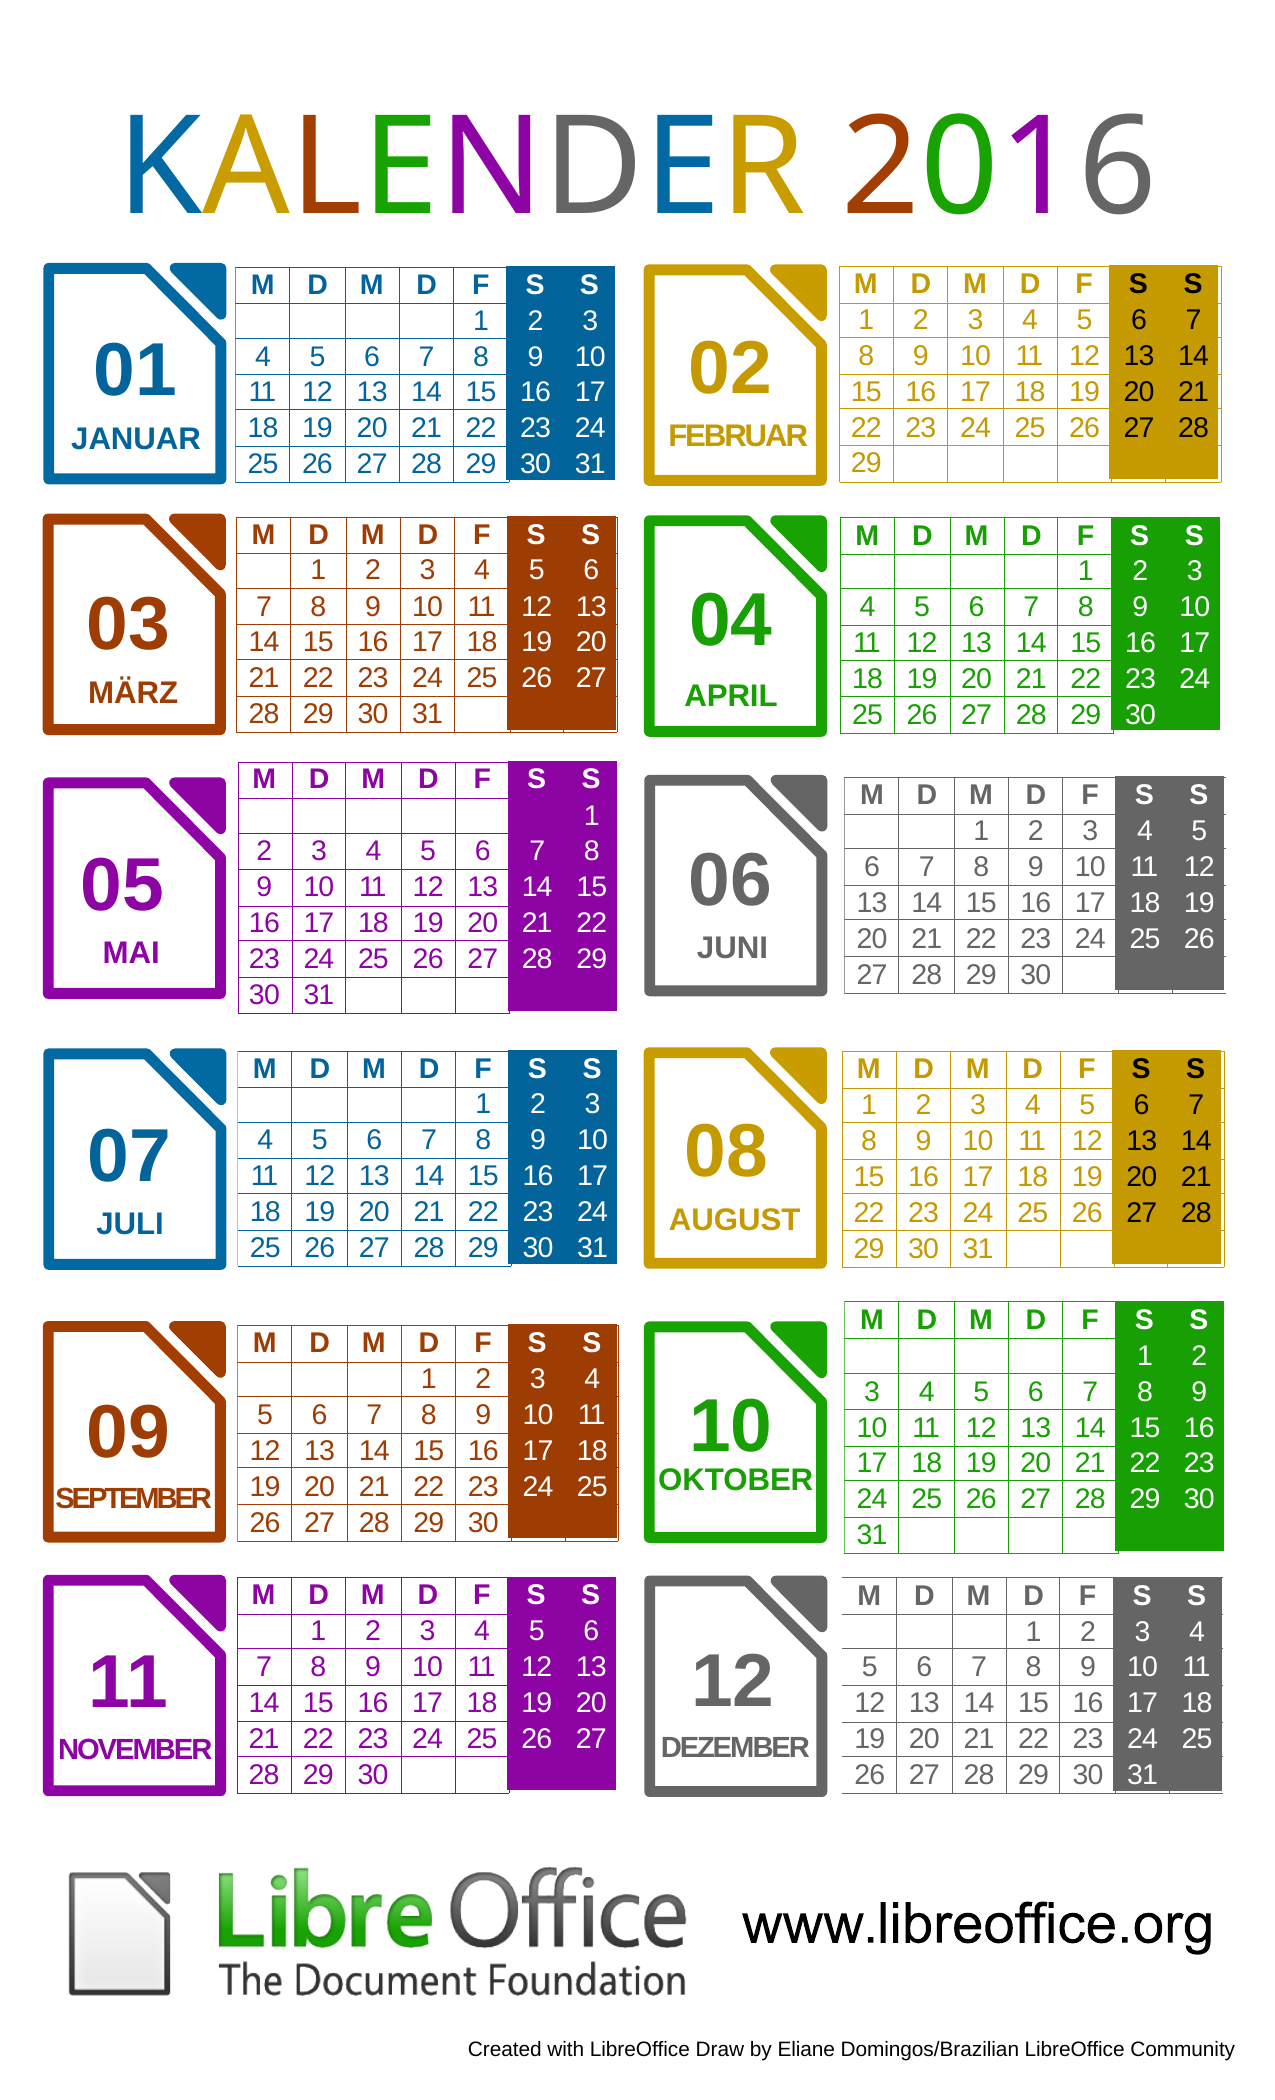

KALENDER 2016
02
01
FEBRUAR
JANUAR
04
03
MÄRZ
APRIL
06
05
JUNI
MAI
08
07
AUGUST
JULI
10
09
OKTOBER
SEPTEMBER
12
11
DEZEMBER
NOVEMBER
Created with LibreOffice Draw by Eliane Domingos/Brazilian LibreOffice Community